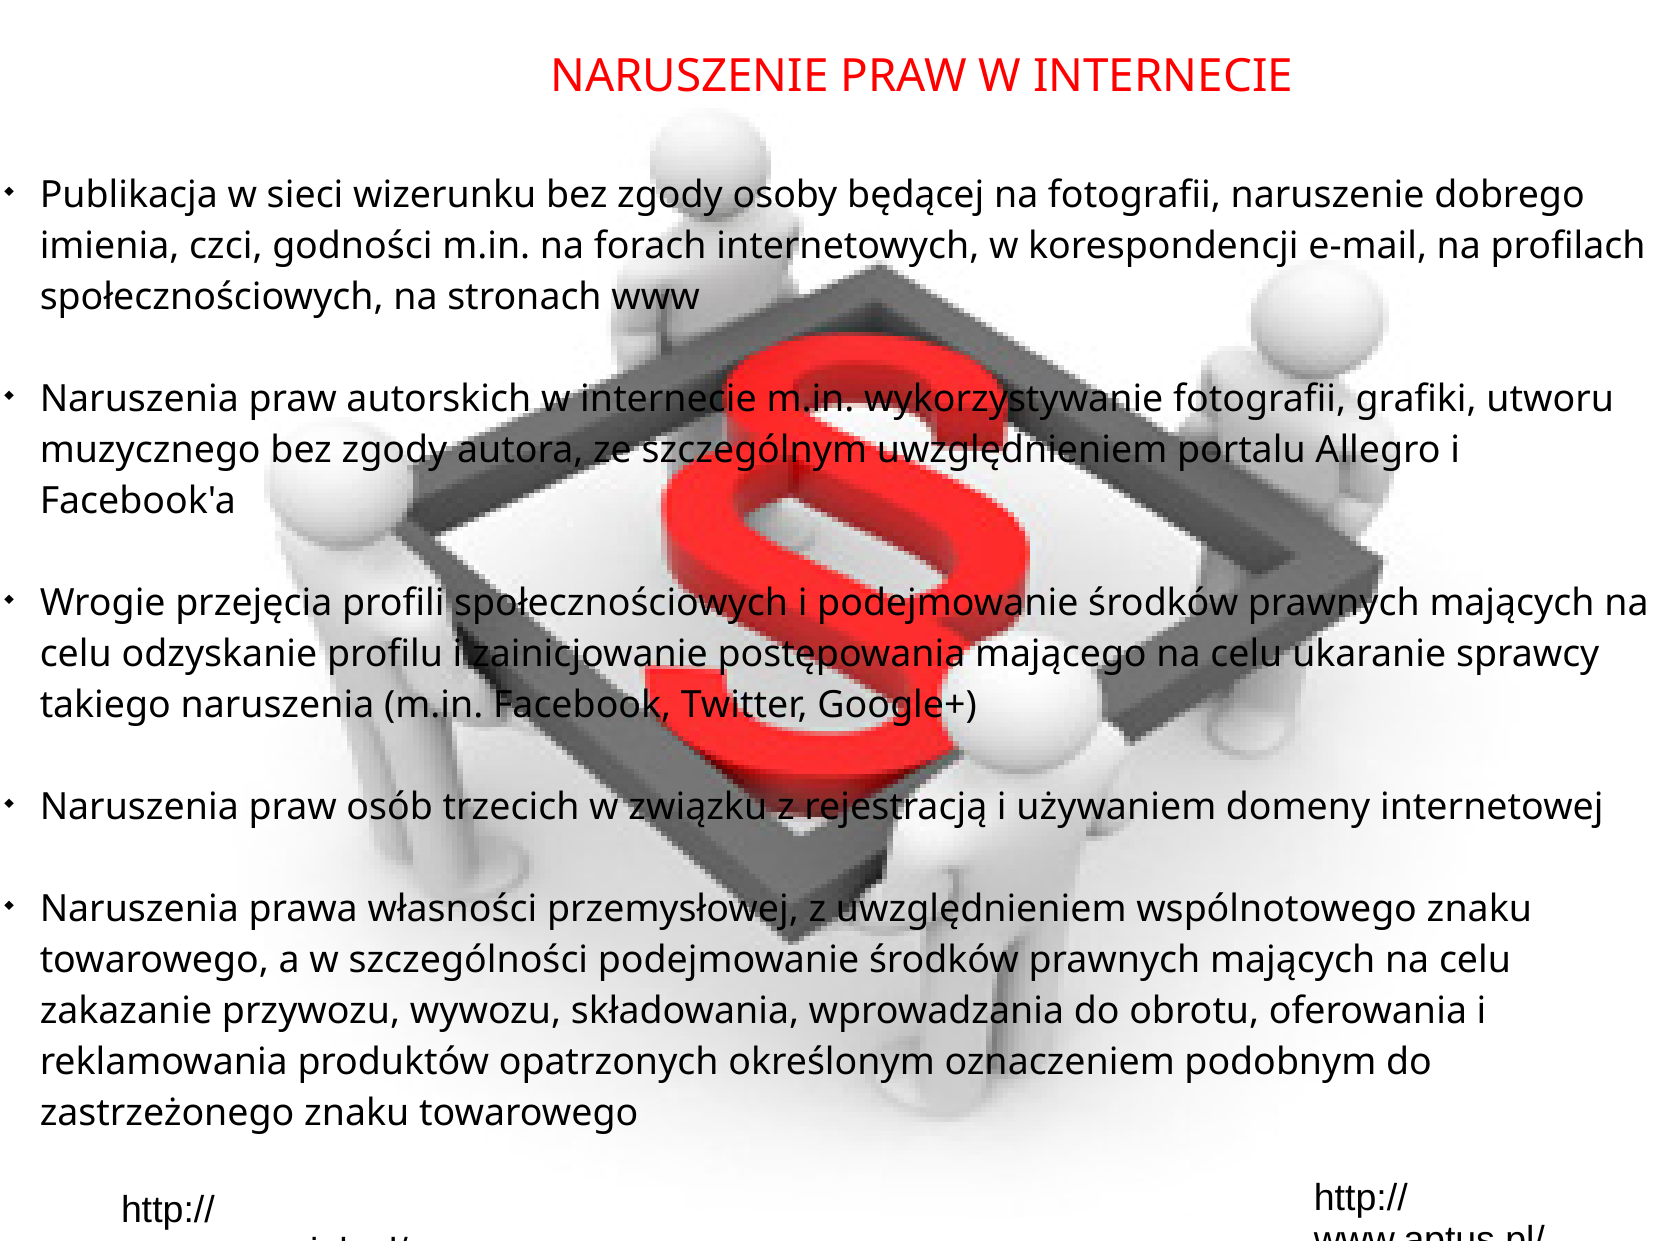

NARUSZENIE PRAW W INTERNECIE
Publikacja w sieci wizerunku bez zgody osoby będącej na fotografii, naruszenie dobrego imienia, czci, godności m.in. na forach internetowych, w korespondencji e-mail, na profilach społecznościowych, na stronach www
Naruszenia praw autorskich w internecie m.in. wykorzystywanie fotografii, grafiki, utworu muzycznego bez zgody autora, ze szczególnym uwzględnieniem portalu Allegro i Facebook'a
Wrogie przejęcia profili społecznościowych i podejmowanie środków prawnych mających na celu odzyskanie profilu i zainicjowanie postępowania mającego na celu ukaranie sprawcy takiego naruszenia (m.in. Facebook, Twitter, Google+)
Naruszenia praw osób trzecich w związku z rejestracją i używaniem domeny internetowej
Naruszenia prawa własności przemysłowej, z uwzględnieniem wspólnotowego znaku towarowego, a w szczególności podejmowanie środków prawnych mających na celu zakazanie przywozu, wywozu, składowania, wprowadzania do obrotu, oferowania i reklamowania produktów opatrzonych określonym oznaczeniem podobnym do zastrzeżonego znaku towarowego
#
http://www.aptus.pl/
http://www.posyniak.pl/